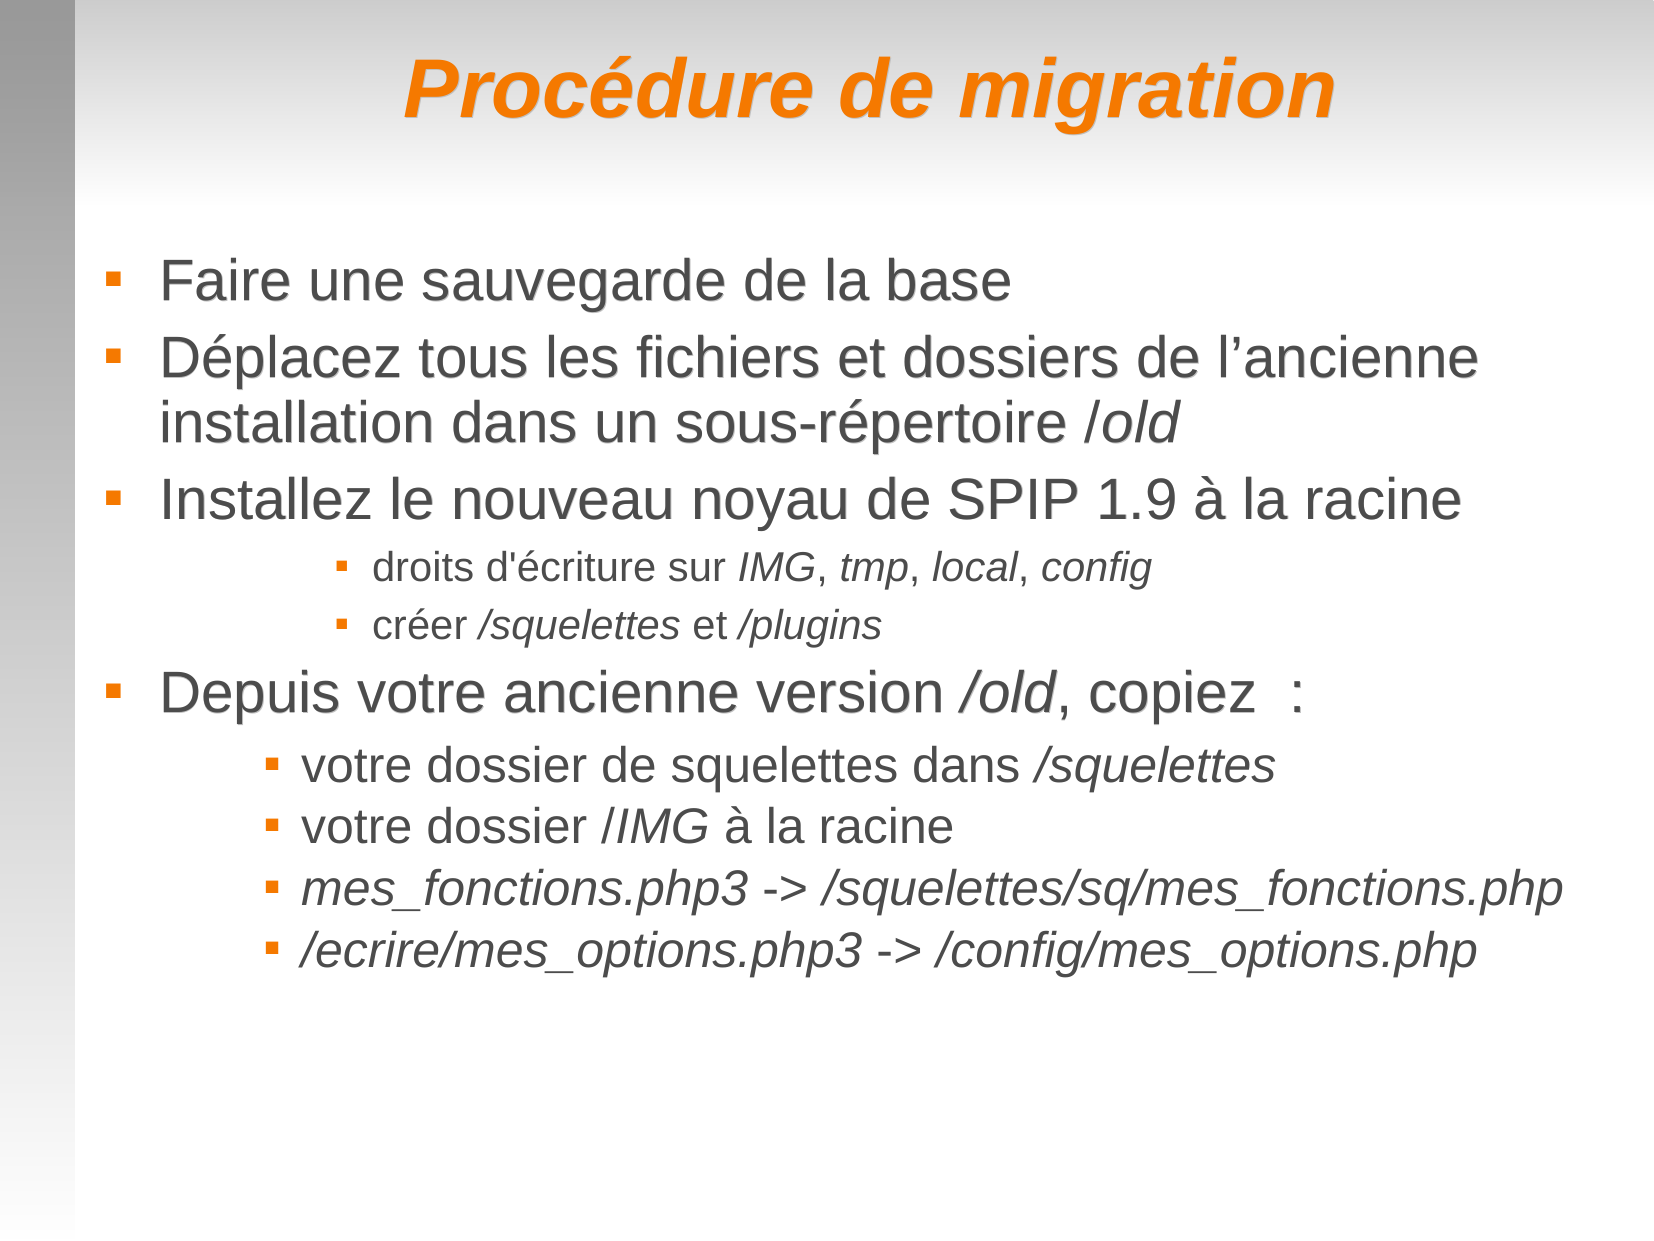

# Procédure de migration
Faire une sauvegarde de la base
Déplacez tous les fichiers et dossiers de l’ancienne installation dans un sous-répertoire /old
Installez le nouveau noyau de SPIP 1.9 à la racine
droits d'écriture sur IMG, tmp, local, config
créer /squelettes et /plugins
Depuis votre ancienne version /old, copiez :
votre dossier de squelettes dans /squelettes
votre dossier /IMG à la racine
mes_fonctions.php3 -> /squelettes/sq/mes_fonctions.php
/ecrire/mes_options.php3 -> /config/mes_options.php